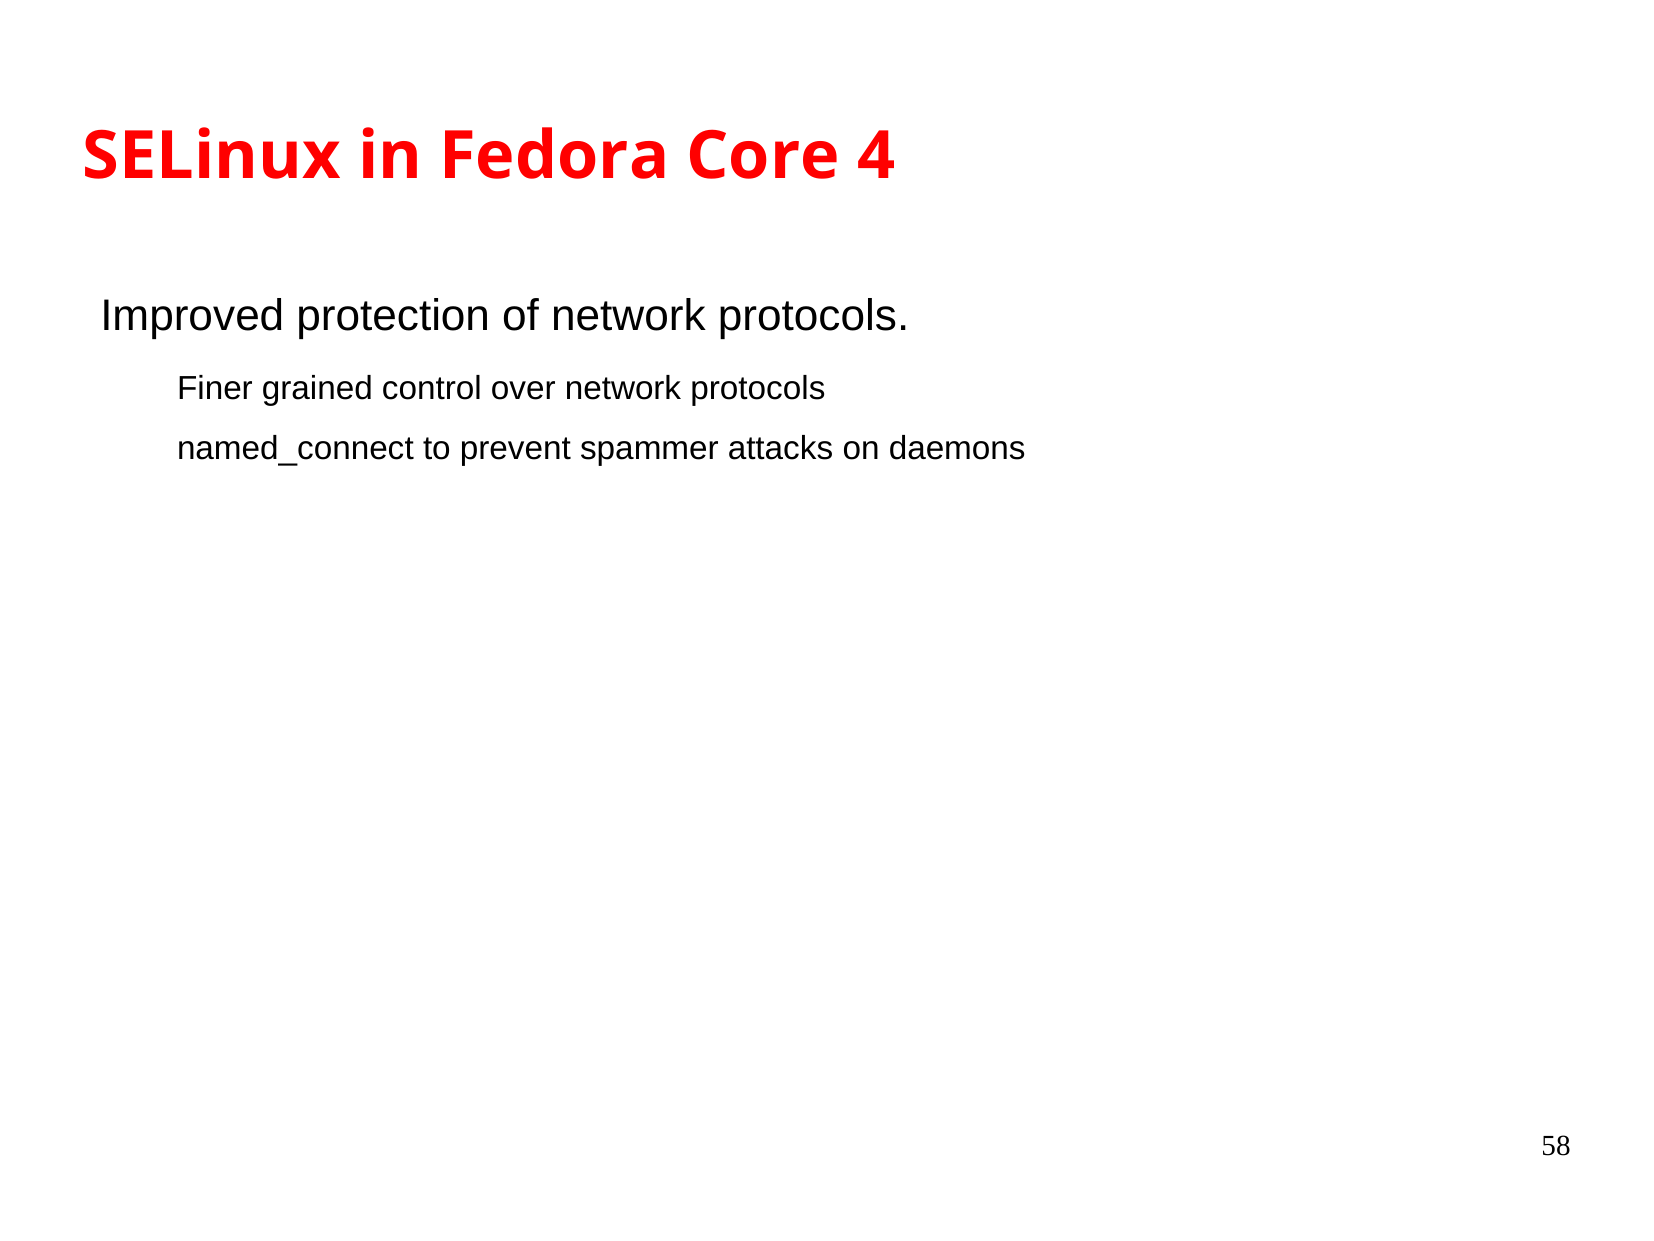

# SELinux in Fedora Core 4
Improved protection of network protocols.
Finer grained control over network protocols
named_connect to prevent spammer attacks on daemons